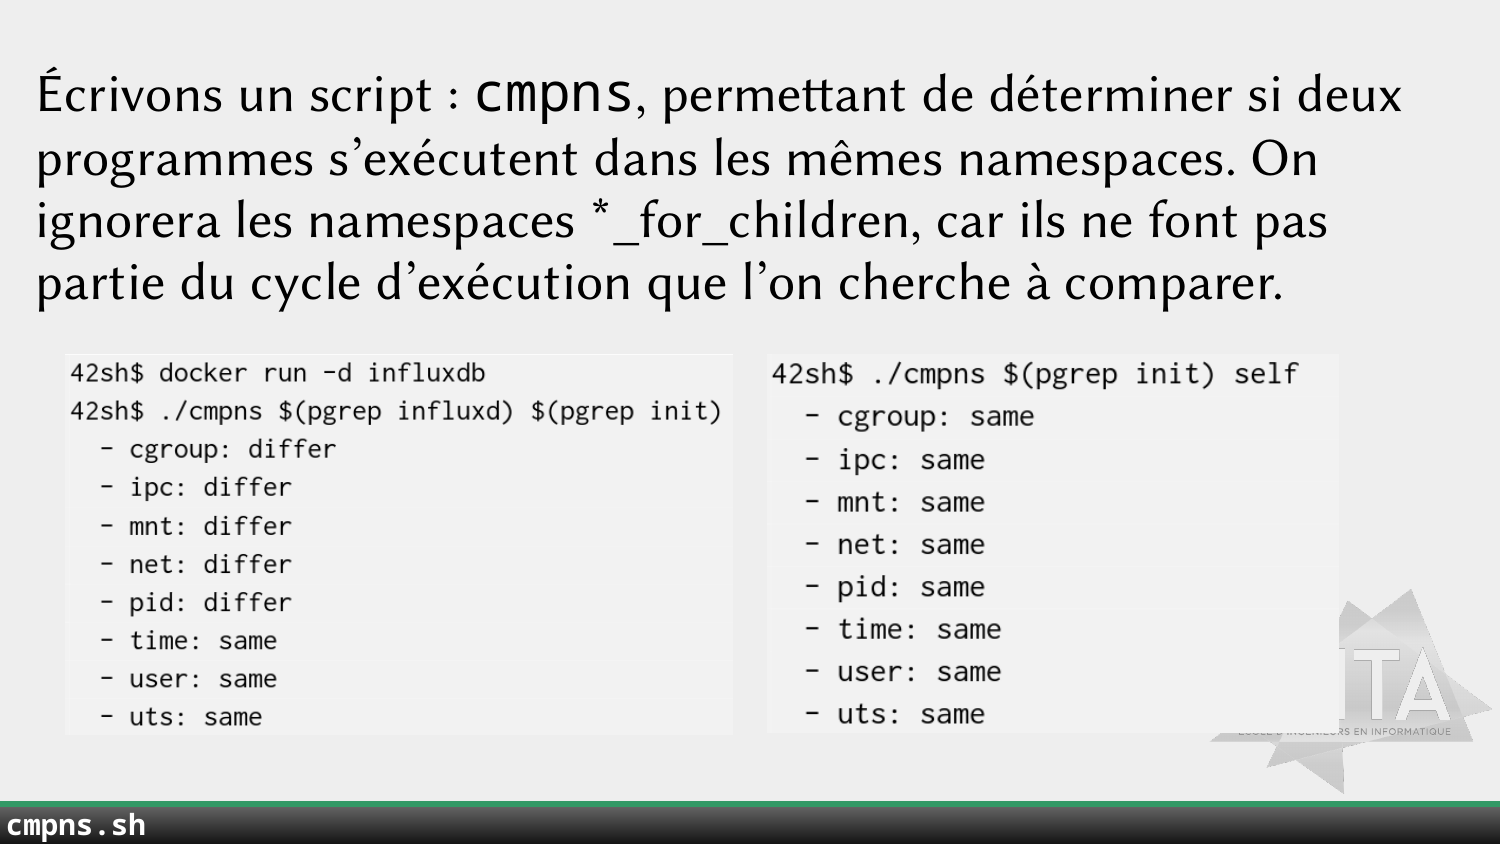

Écrivons un script : cmpns, permettant de déterminer si deux programmes s’exécutent dans les mêmes namespaces. On ignorera les namespaces *_for_children, car ils ne font pas partie du cycle d’exécution que l’on cherche à comparer.
# cmpns.sh